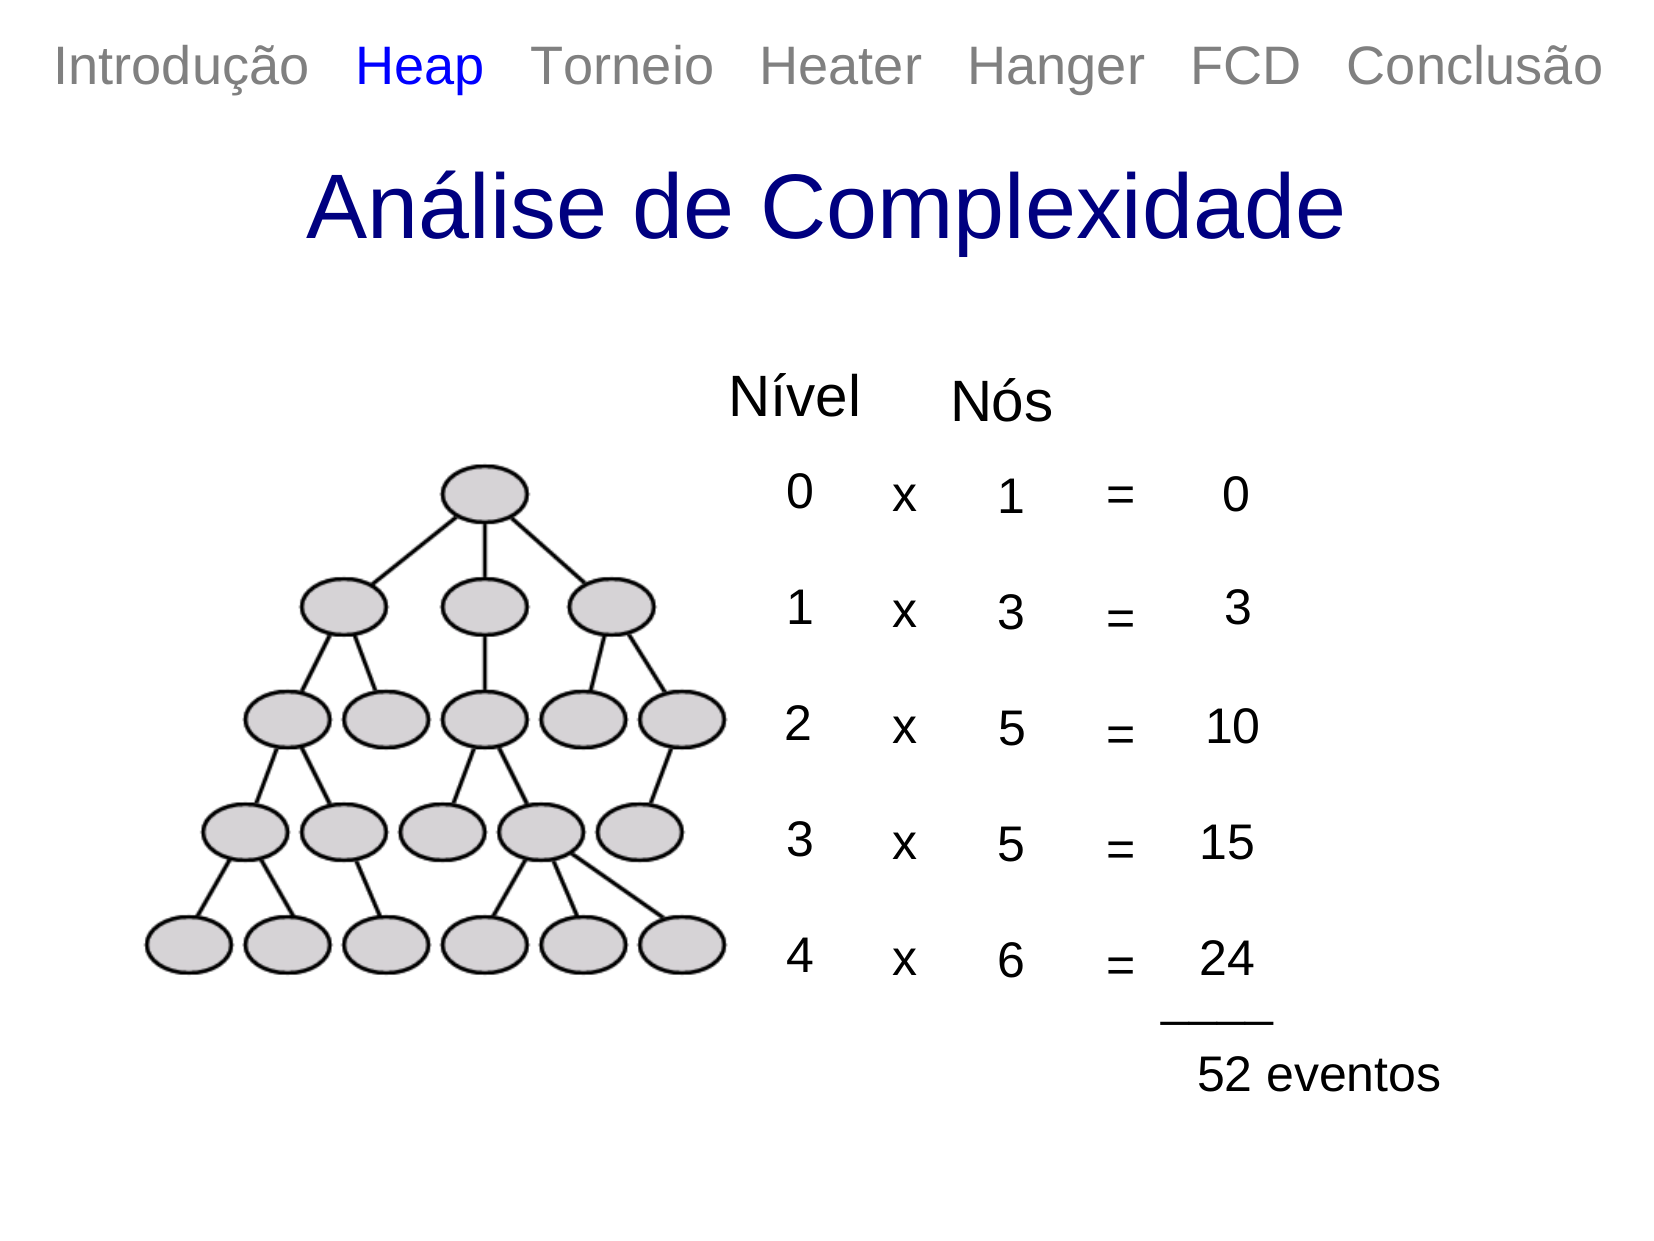

Introdução Heap Torneio Heater Hanger FCD Conclusão
# Análise de Complexidade
Nível
Nós
0
x
=
0
1
3
1
x
3
=
2
x
10
5
=
3
x
15
5
=
4
x
24
6
=
____
52 eventos